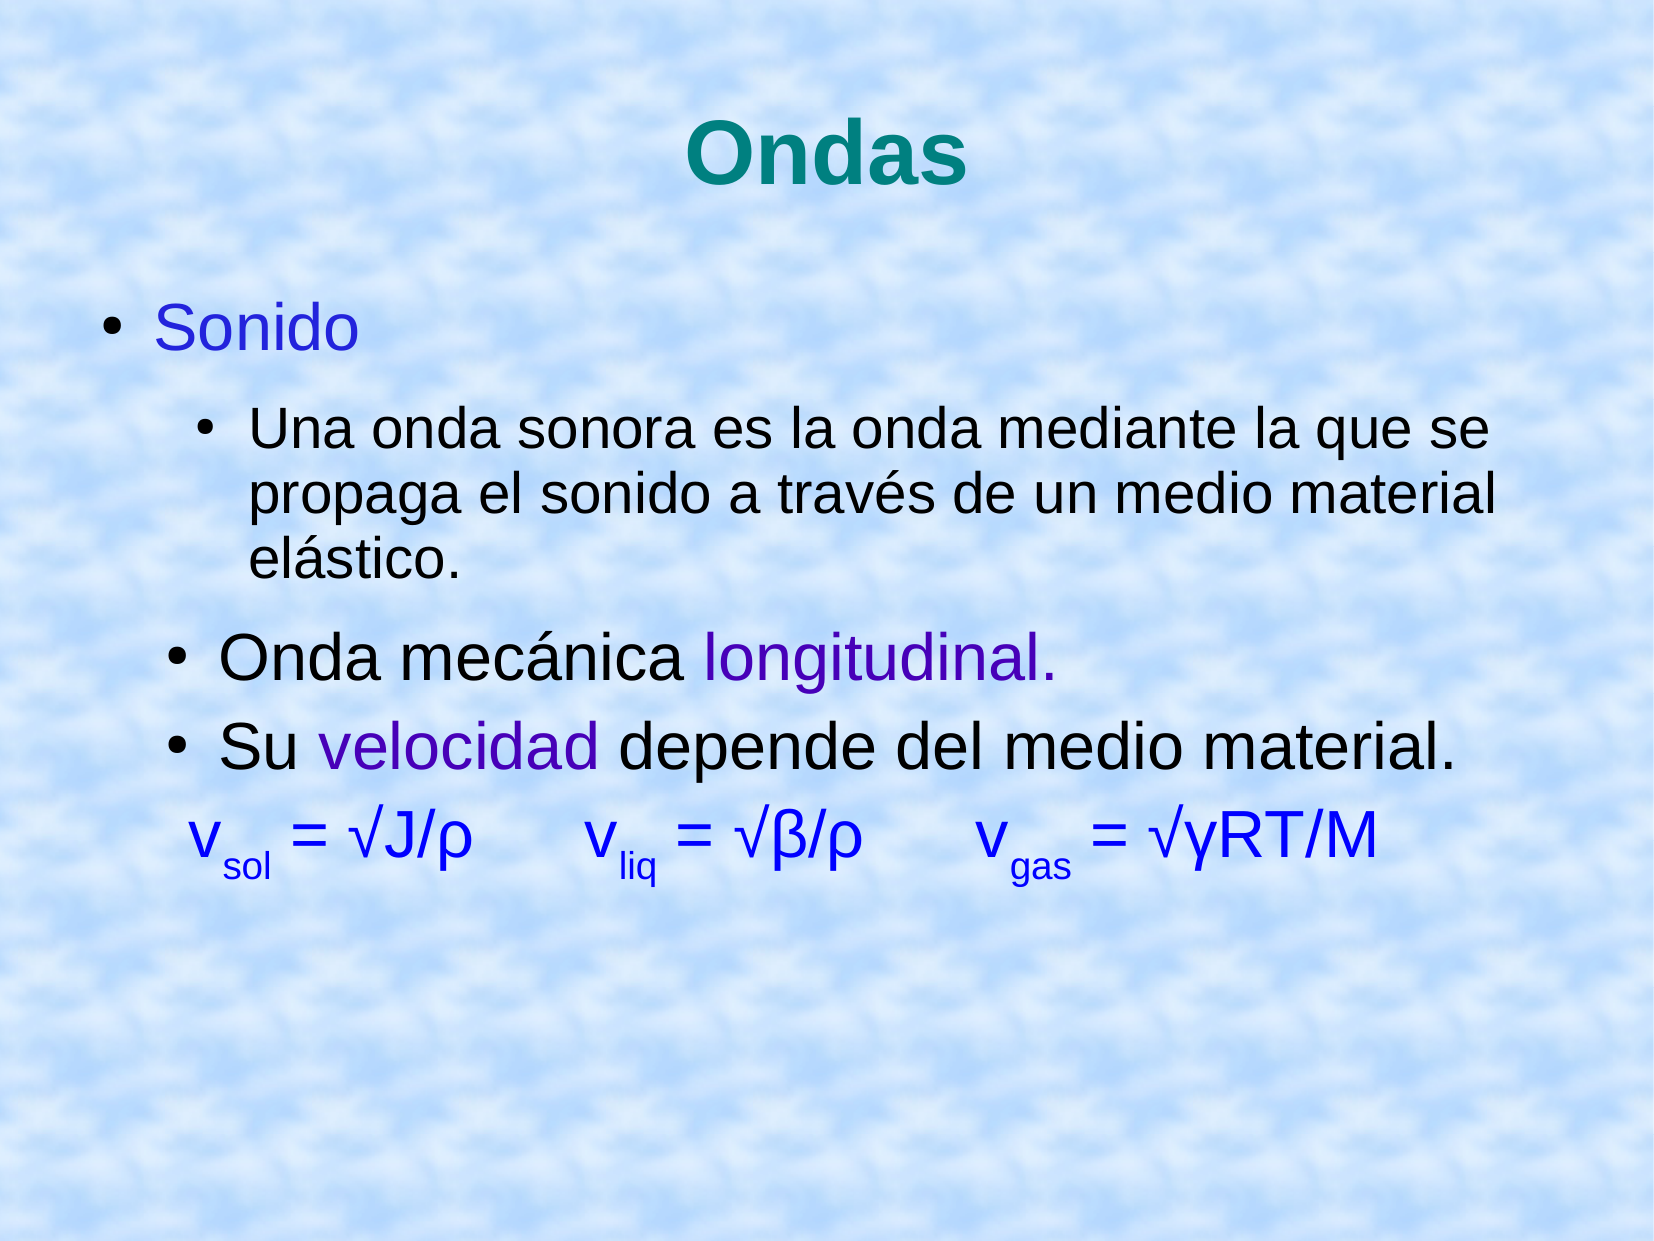

# Ondas
Sonido
Una onda sonora es la onda mediante la que se propaga el sonido a través de un medio material elástico.
Onda mecánica longitudinal.
Su velocidad depende del medio material.
vsol = √J/ρ vliq = √β/ρ vgas = √γRT/M